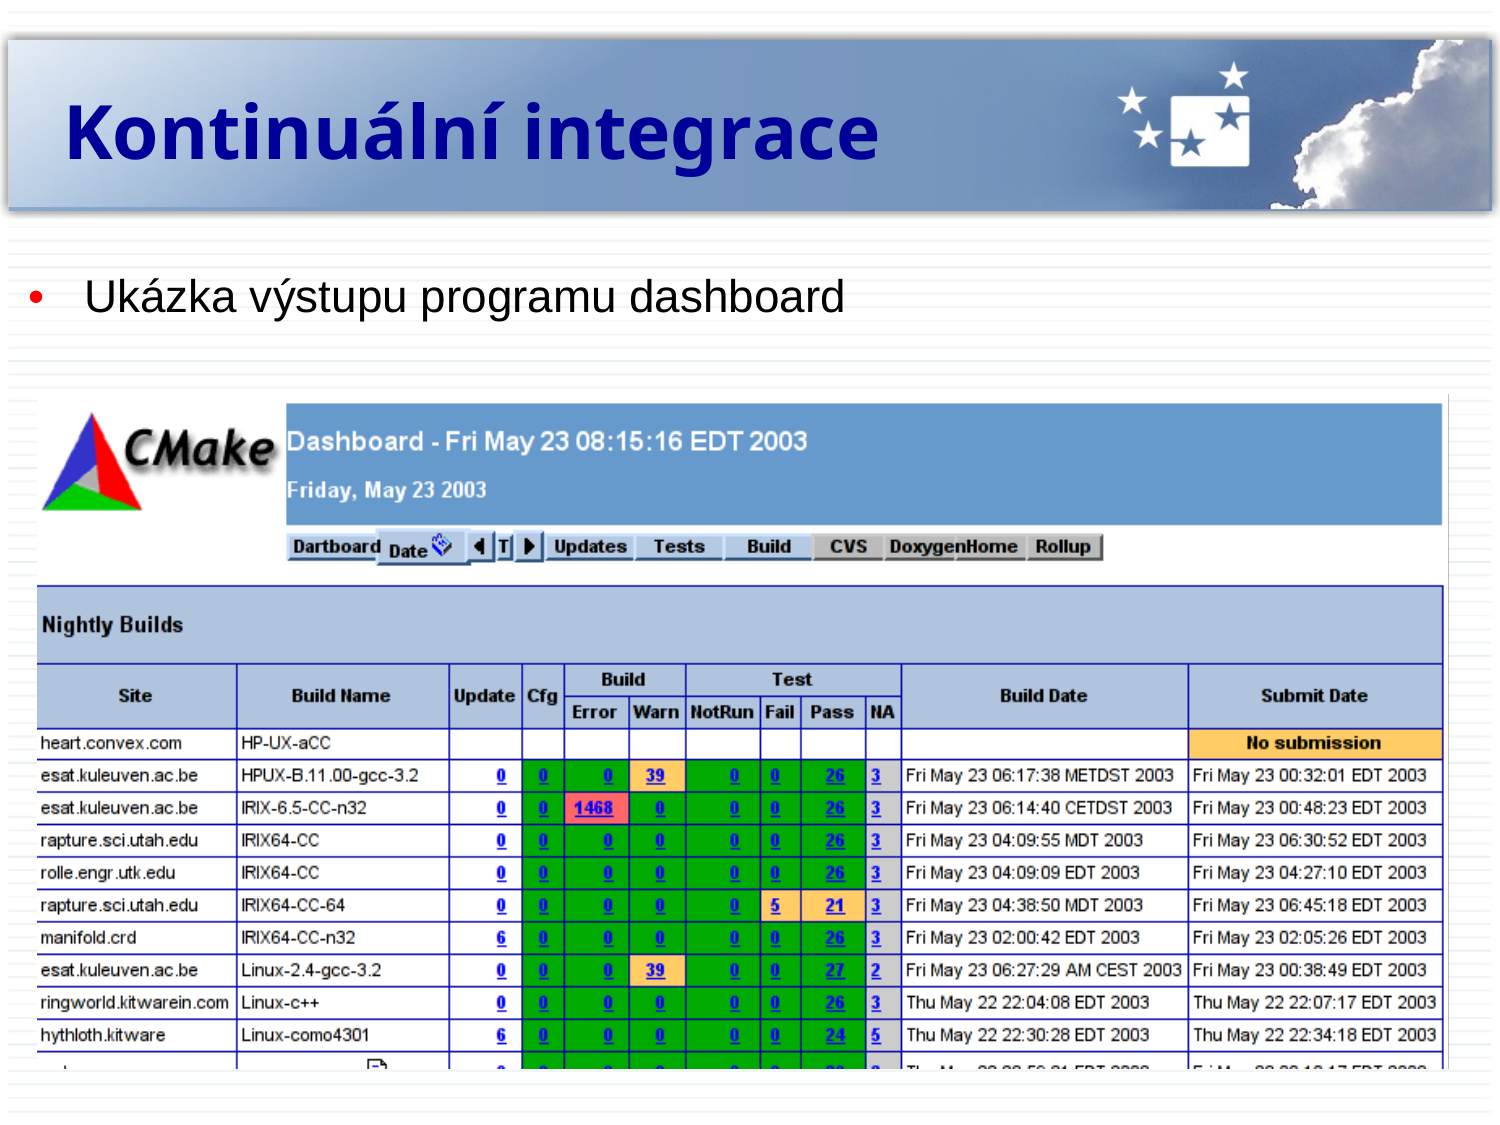

# Kontinuální integrace
Ukázka výstupu programu dashboard